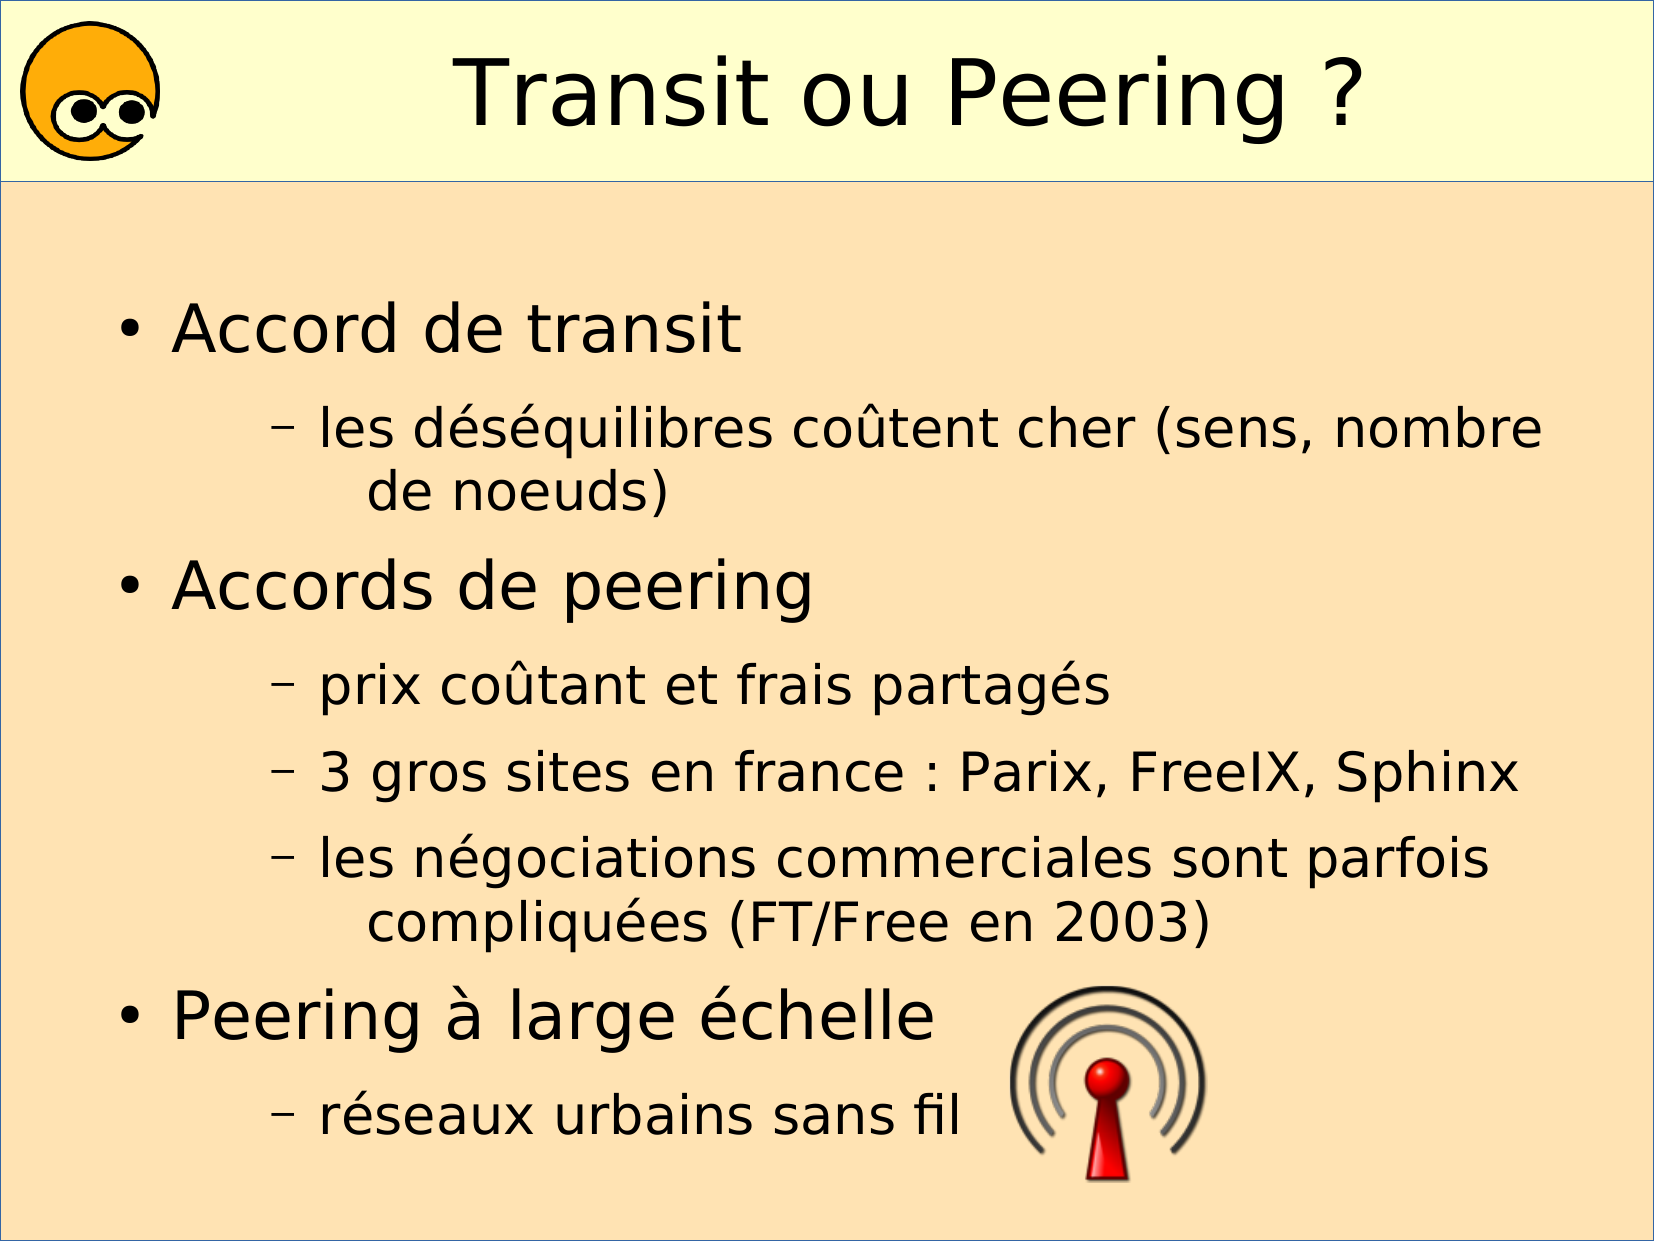

# Transit ou Peering ?
Accord de transit
les déséquilibres coûtent cher (sens, nombre de noeuds)
Accords de peering
prix coûtant et frais partagés
3 gros sites en france : Parix, FreeIX, Sphinx
les négociations commerciales sont parfois compliquées (FT/Free en 2003)
Peering à large échelle
réseaux urbains sans fil